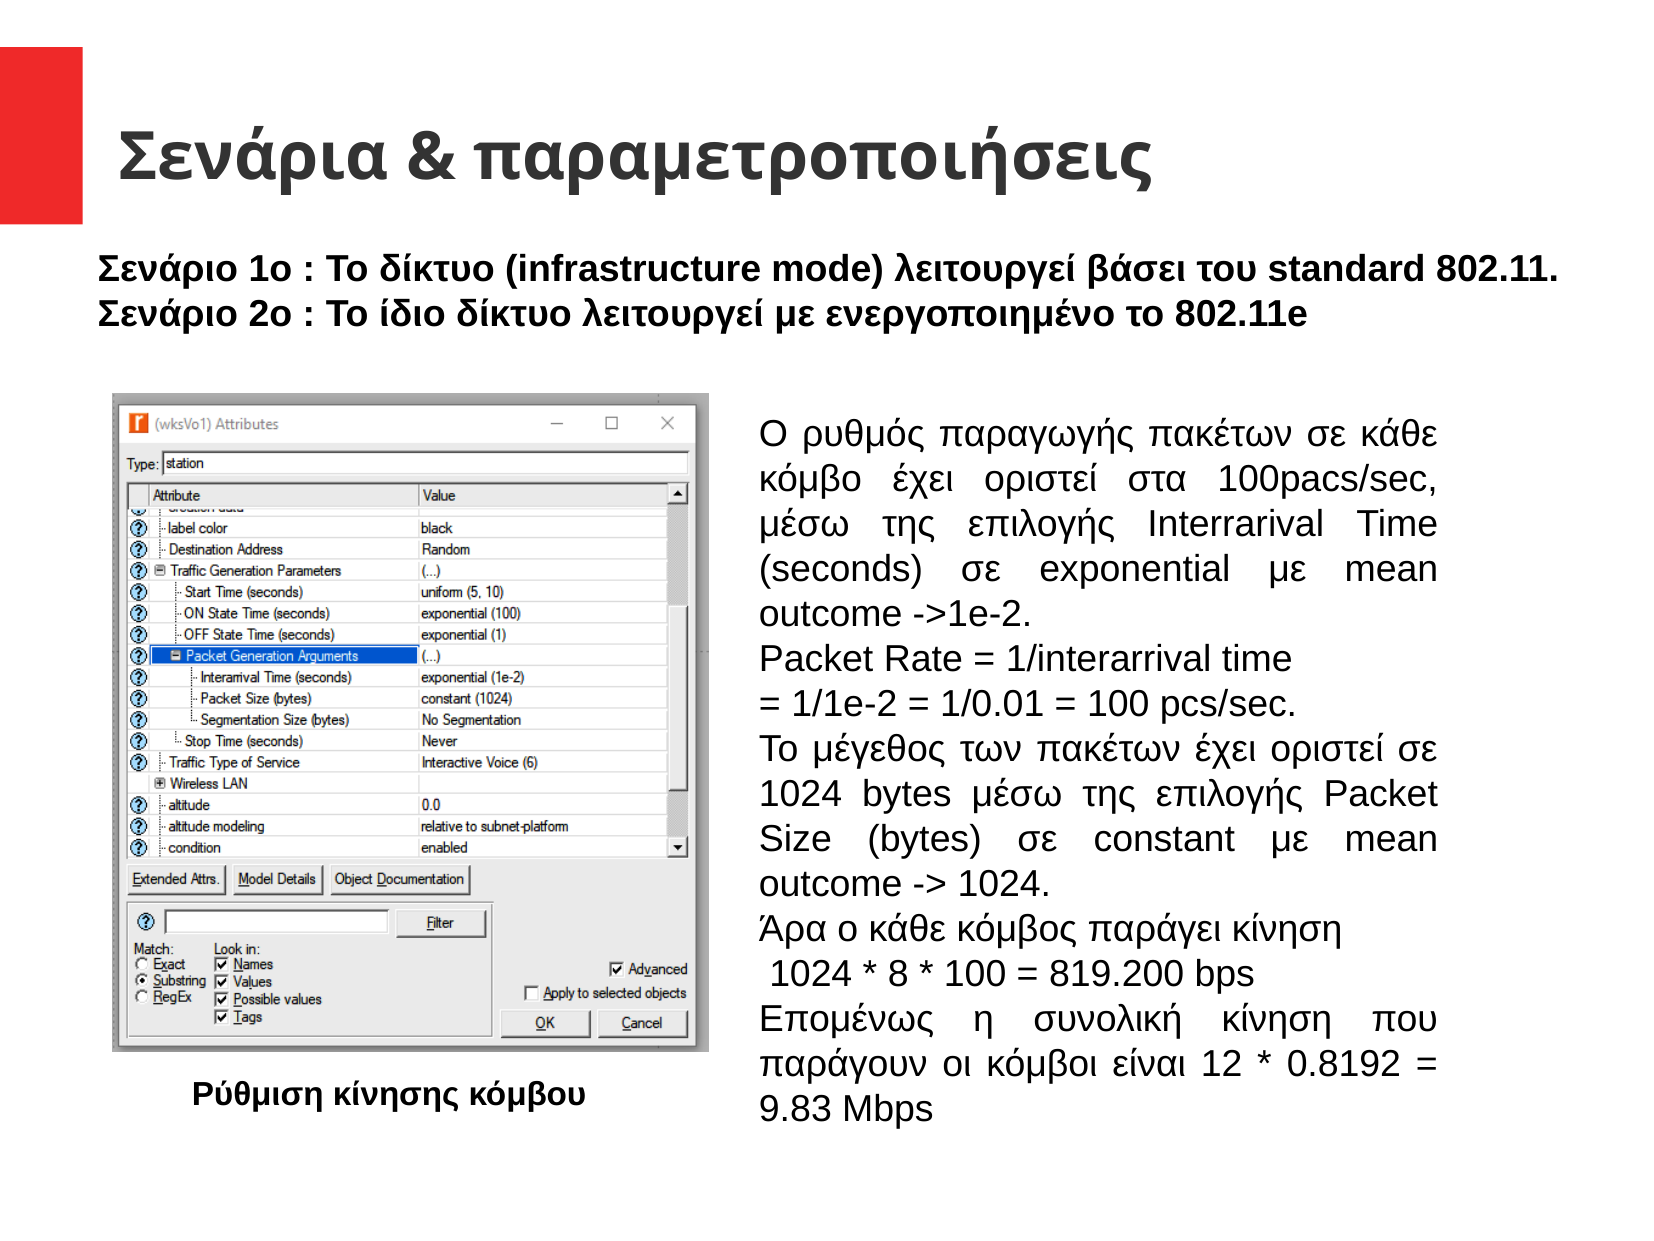

Σενάρια & παραμετροποιήσεις
Σενάριο 1ο : Το δίκτυο (infrastructure mode) λειτουργεί βάσει του standard 802.11.
Σενάριο 2ο : Το ίδιο δίκτυο λειτουργεί με ενεργοποιημένο το 802.11e
Ο ρυθμός παραγωγής πακέτων σε κάθε κόμβο έχει οριστεί στα 100pacs/sec, μέσω της επιλογής Interrarival Time (seconds) σε exponential με mean outcome ->1e-2.
Packet Rate = 1/interarrival time
= 1/1e-2 = 1/0.01 = 100 pcs/sec.
Το μέγεθος των πακέτων έχει οριστεί σε 1024 bytes μέσω της επιλογής Packet Size (bytes) σε constant με mean outcome -> 1024.
Άρα ο κάθε κόμβος παράγει κίνηση
 1024 * 8 * 100 = 819.200 bps
Επομένως η συνολική κίνηση που παράγουν οι κόμβοι είναι 12 * 0.8192 = 9.83 Mbps
Ρύθμιση κίνησης κόμβου